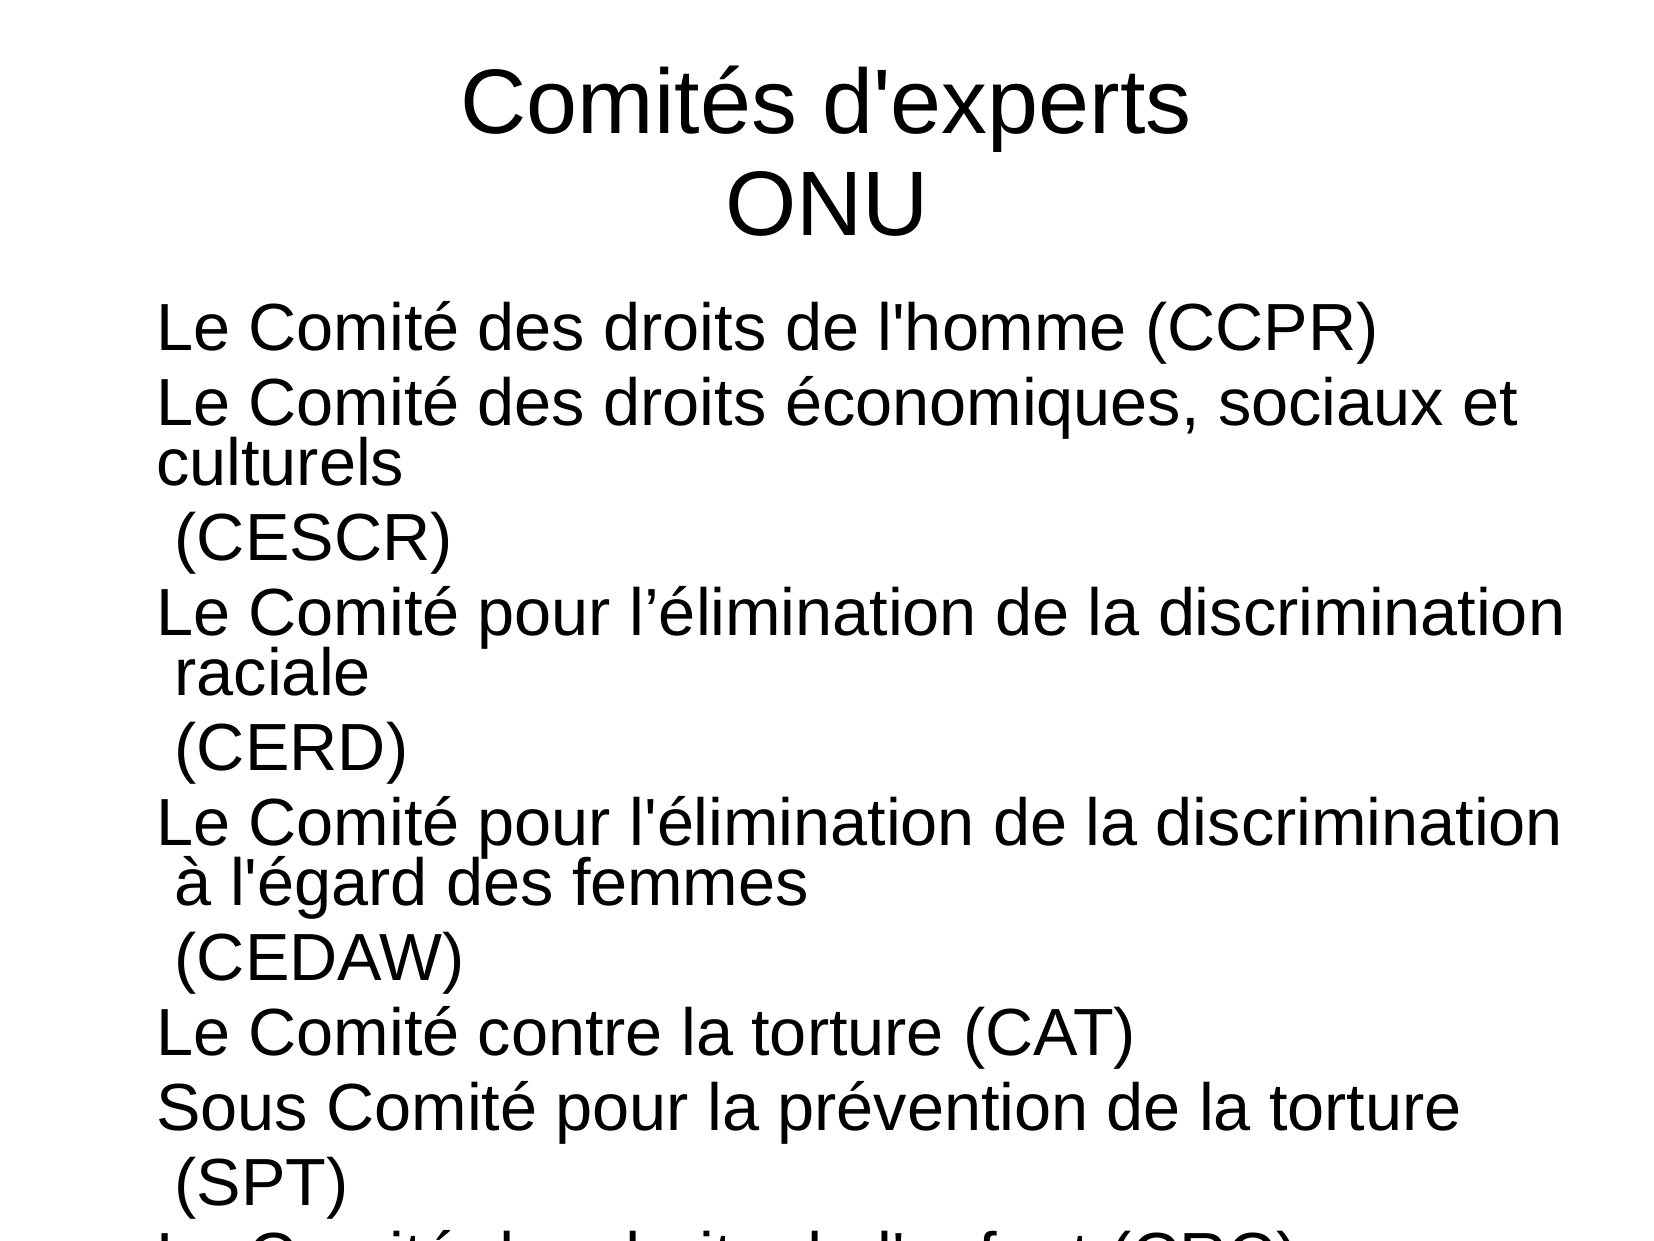

# Comités d'experts ONU
Le Comité des droits de l'homme (CCPR)
Le Comité des droits économiques, sociaux et culturels  (CESCR)
Le Comité pour l’élimination de la discrimination raciale (CERD)
Le Comité pour l'élimination de la discrimination à l'égard des femmes (CEDAW)
Le Comité contre la torture (CAT)
Sous Comité pour la prévention de la torture (SPT)
Le Comité des droits de l'enfant (CRC)
Le Comité des travailleurs migrants (CMW)
Comité des droits des personnes handicapées (CRPD)
Comité des disparitions forcées (CED)